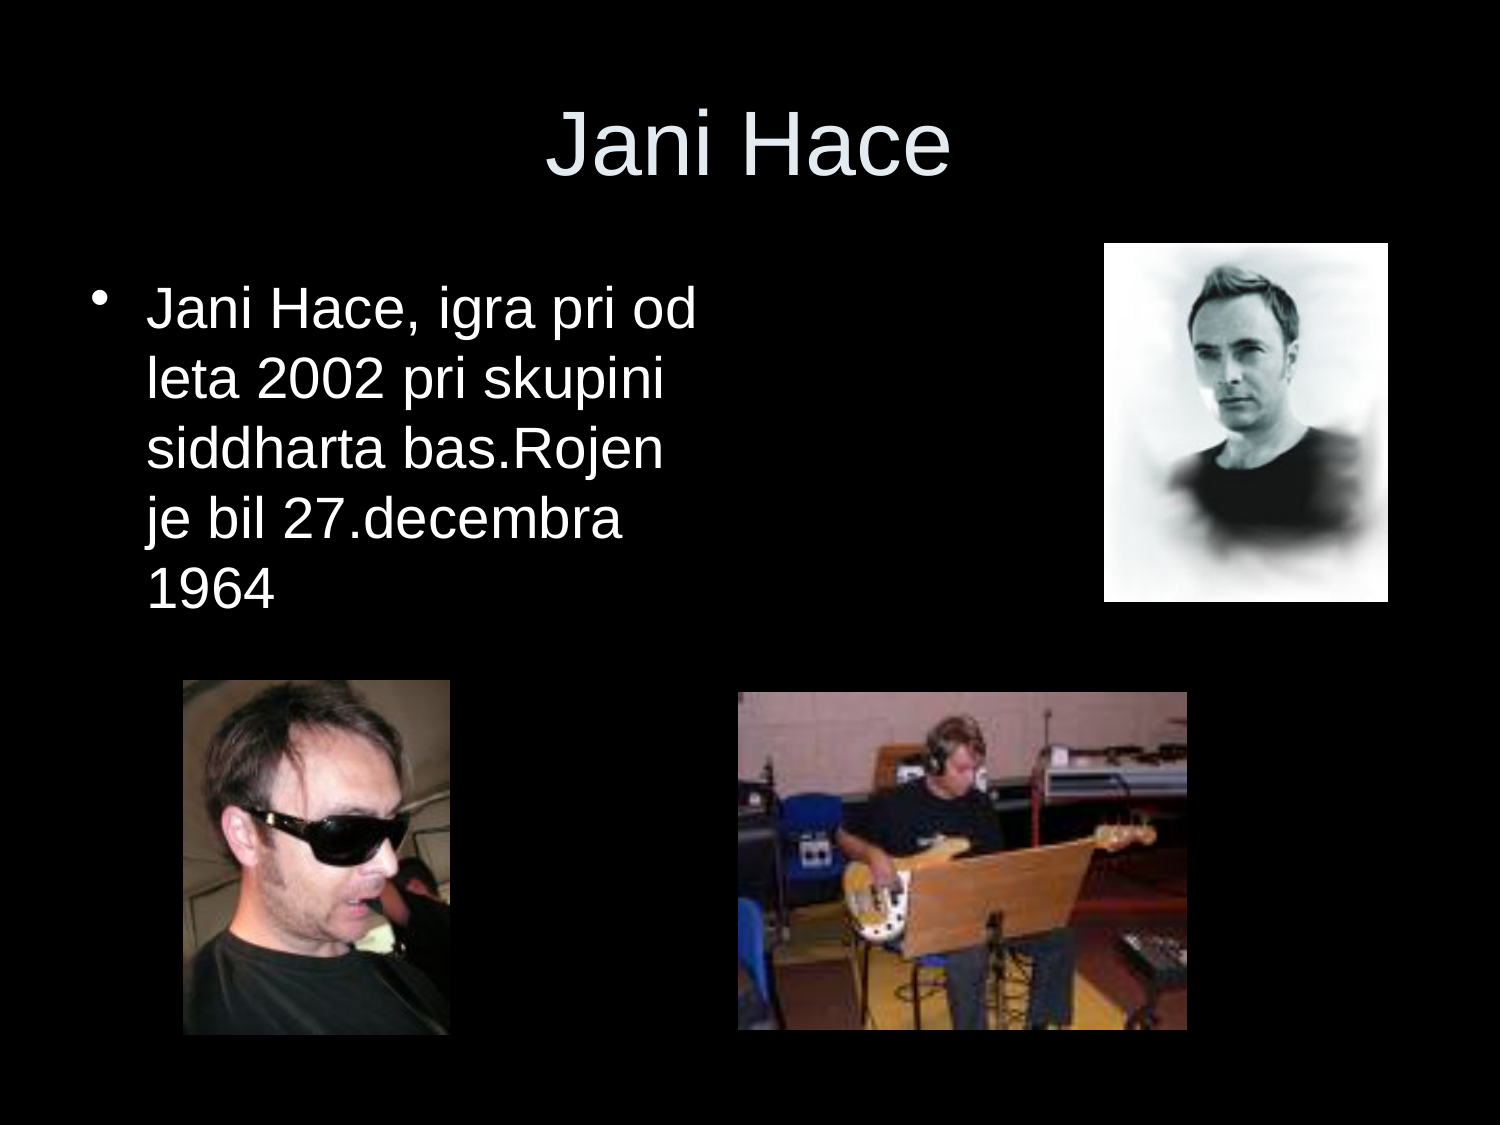

# Jani Hace
Jani Hace, igra pri od leta 2002 pri skupini siddharta bas.Rojen je bil 27.decembra 1964